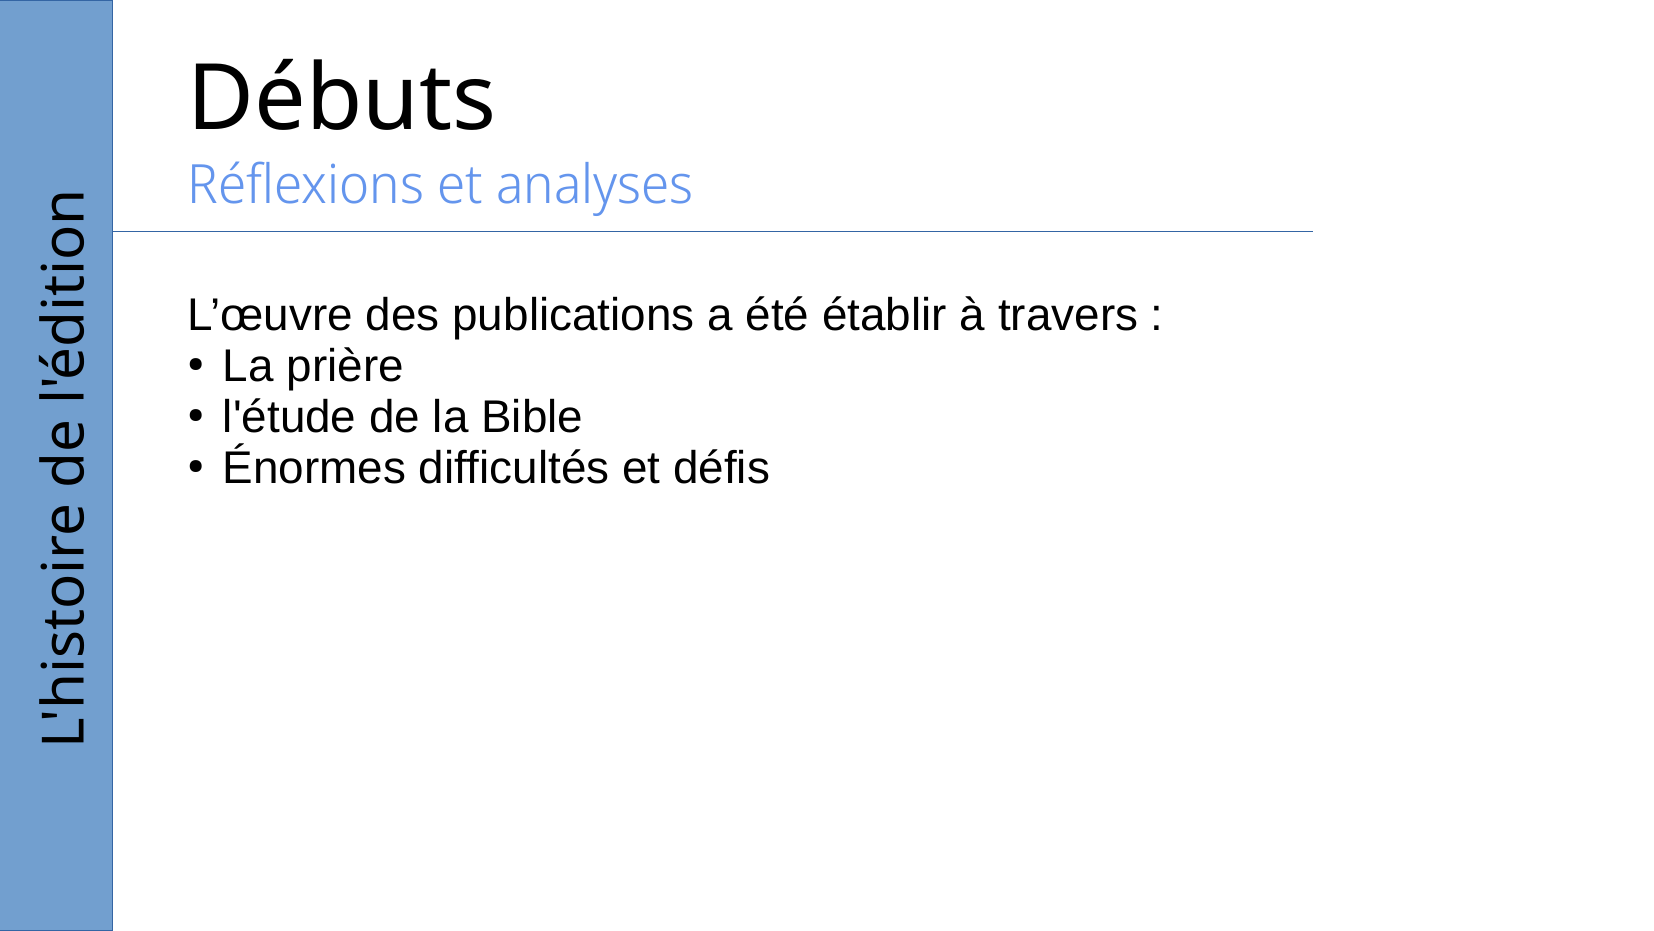

Débuts
Réflexions et analyses
# L’œuvre des publications a été établir à travers :
La prière
l'étude de la Bible
Énormes difficultés et défis
L'histoire de l'édition